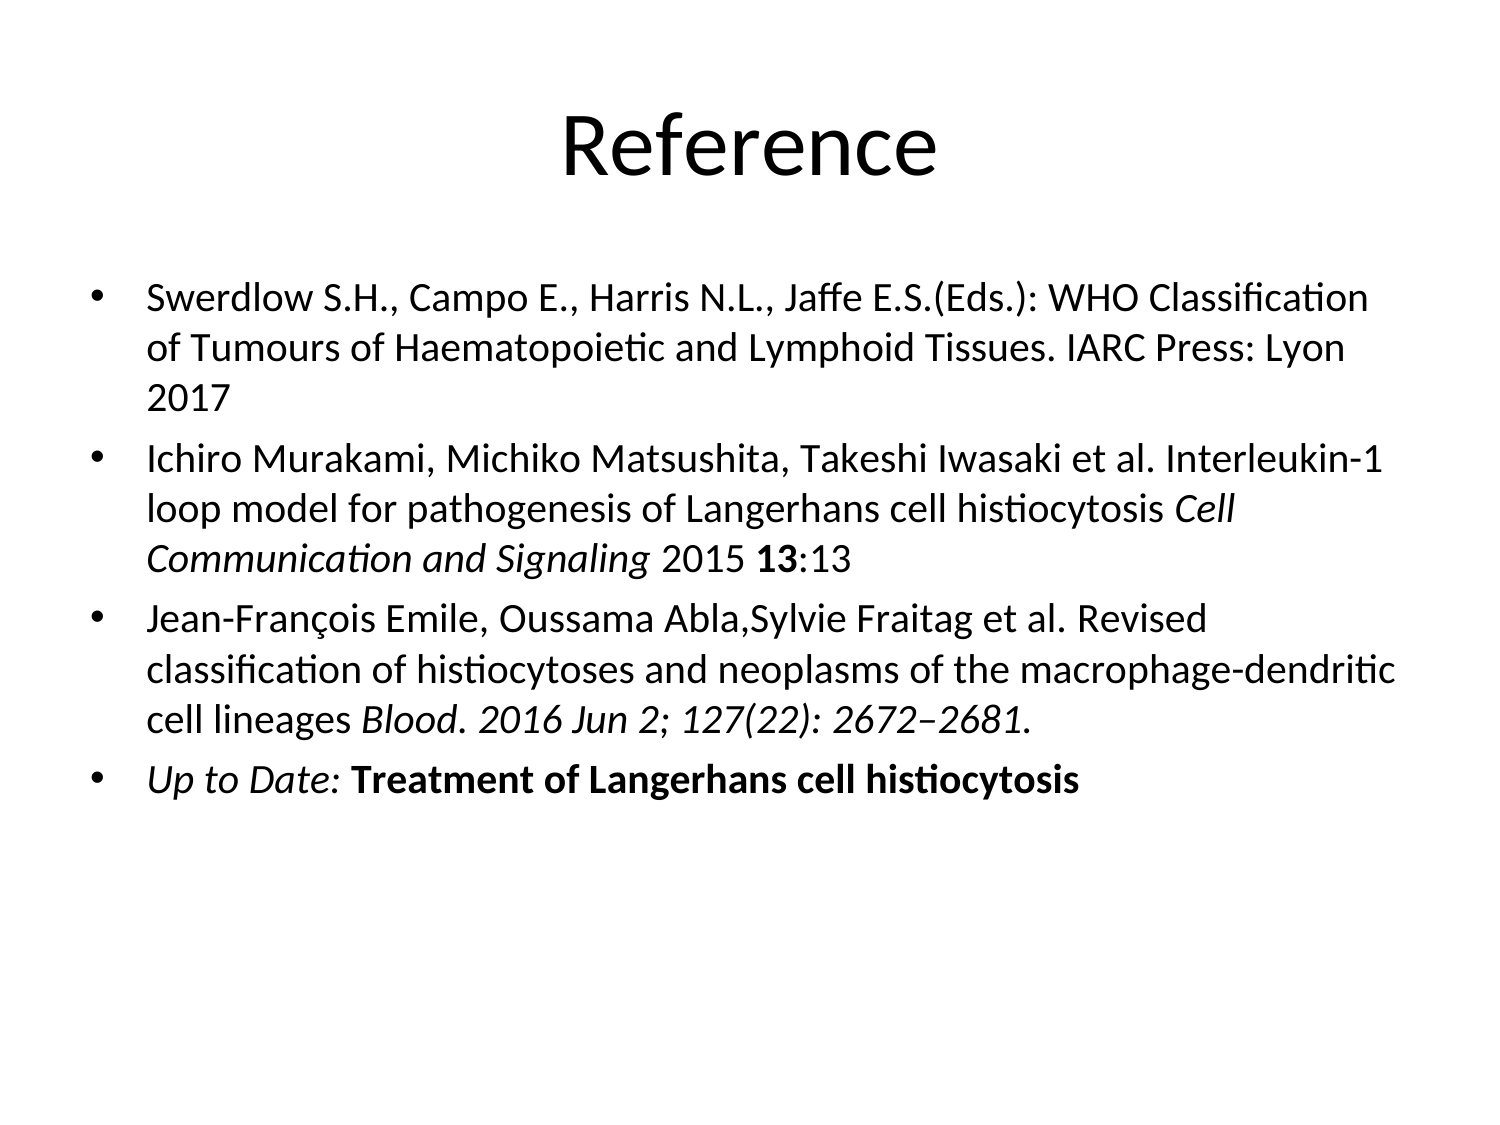

# Reference
Swerdlow S.H., Campo E., Harris N.L., Jaffe E.S.(Eds.): WHO Classification of Tumours of Haematopoietic and Lymphoid Tissues. IARC Press: Lyon 2017
Ichiro Murakami, Michiko Matsushita, Takeshi Iwasaki et al. Interleukin-1 loop model for pathogenesis of Langerhans cell histiocytosis Cell Communication and Signaling 2015 13:13
Jean-François Emile, Oussama Abla,Sylvie Fraitag et al. Revised classification of histiocytoses and neoplasms of the macrophage-dendritic cell lineages Blood. 2016 Jun 2; 127(22): 2672–2681.
Up to Date: Treatment of Langerhans cell histiocytosis